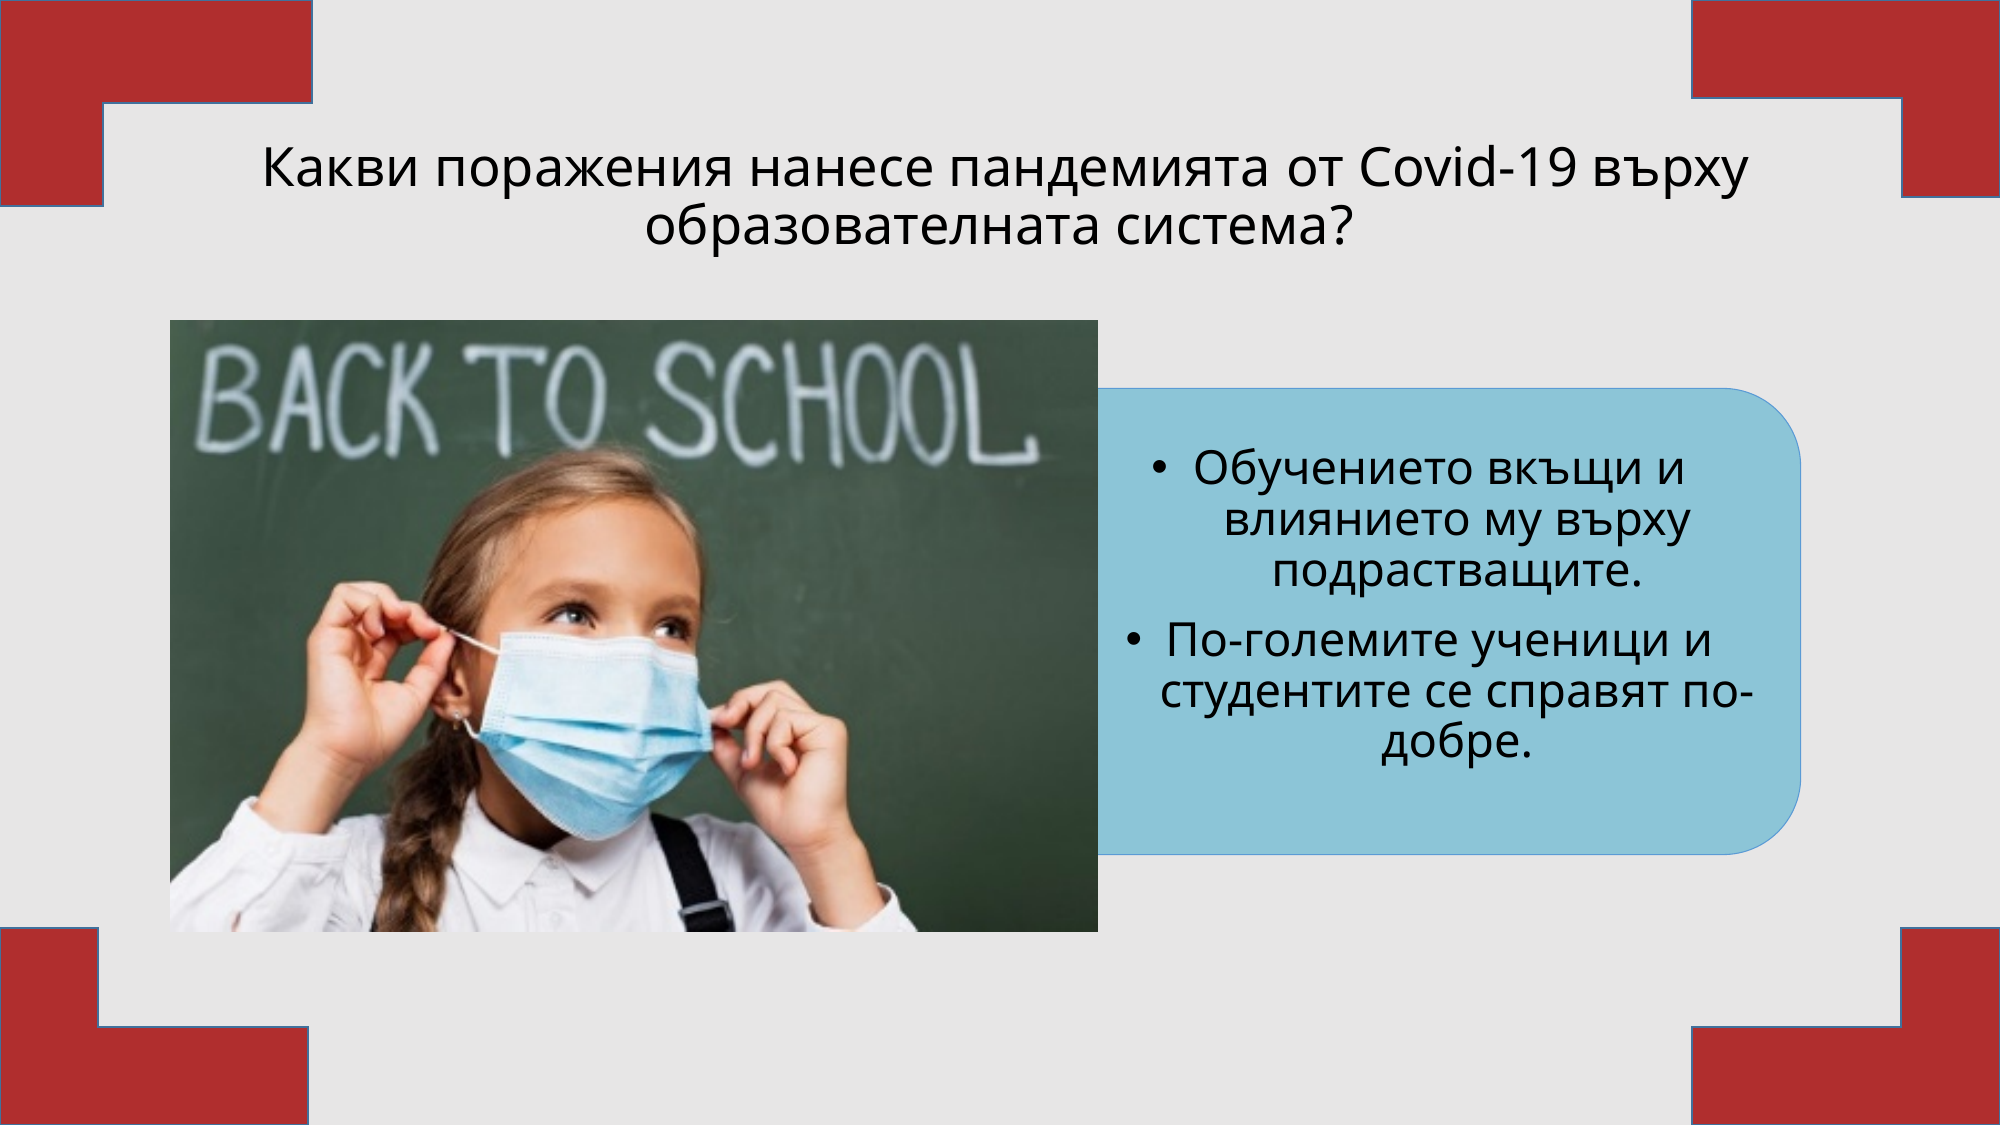

# Какви поражения нанесе пандемията от Covid-19 върху образователната система?
Обучението вкъщи и влиянието му върху подрастващите.
По-големите ученици и студентите се справят по-добре.